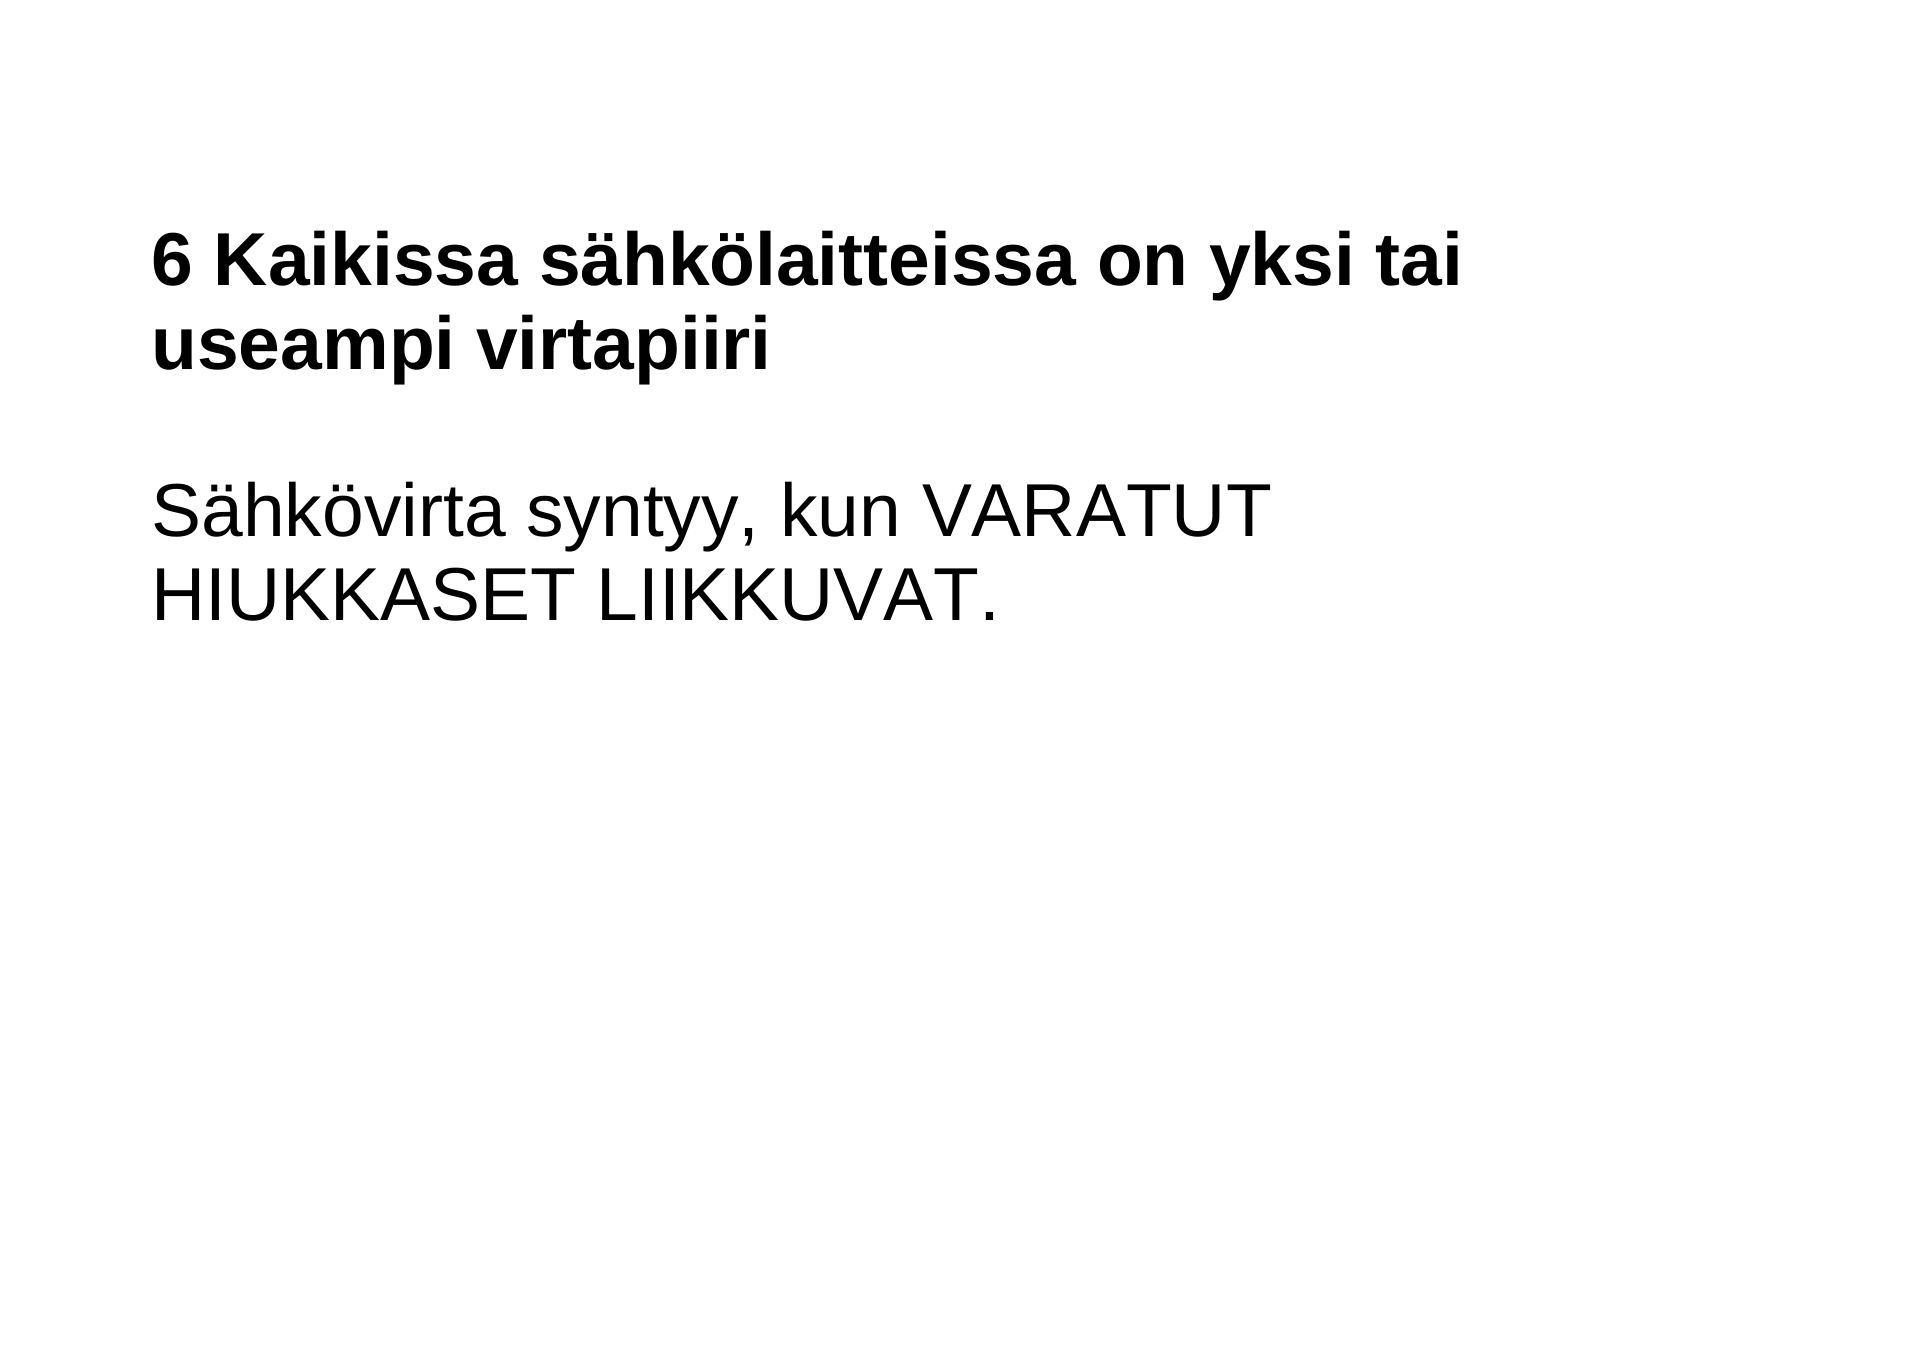

6 Kaikissa sähkölaitteissa on yksi tai useampi virtapiiri
Sähkövirta syntyy, kun VARATUT
HIUKKASET LIIKKUVAT.